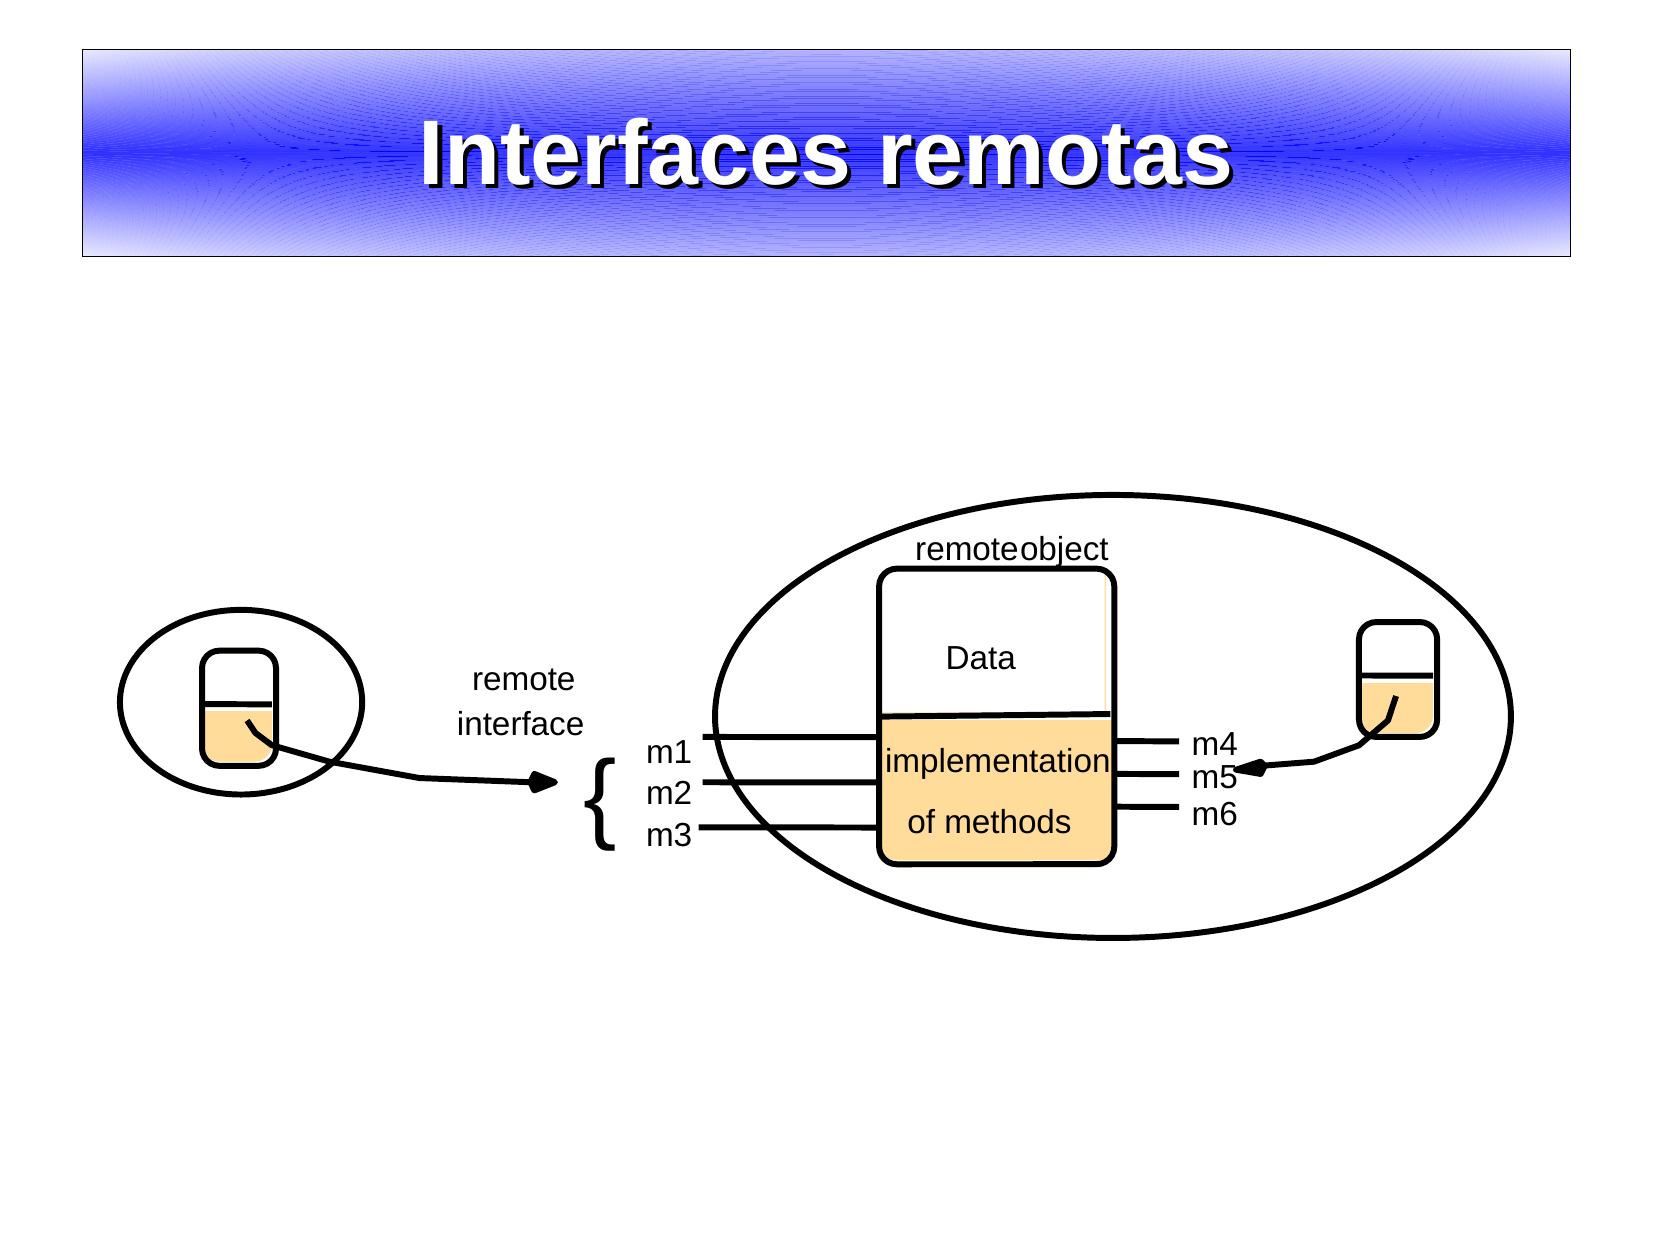

# Interfaces remotas
remote
object
Data
remote
interface
m4
{
m1
implementation
m5
m2
m6
of methods
m3